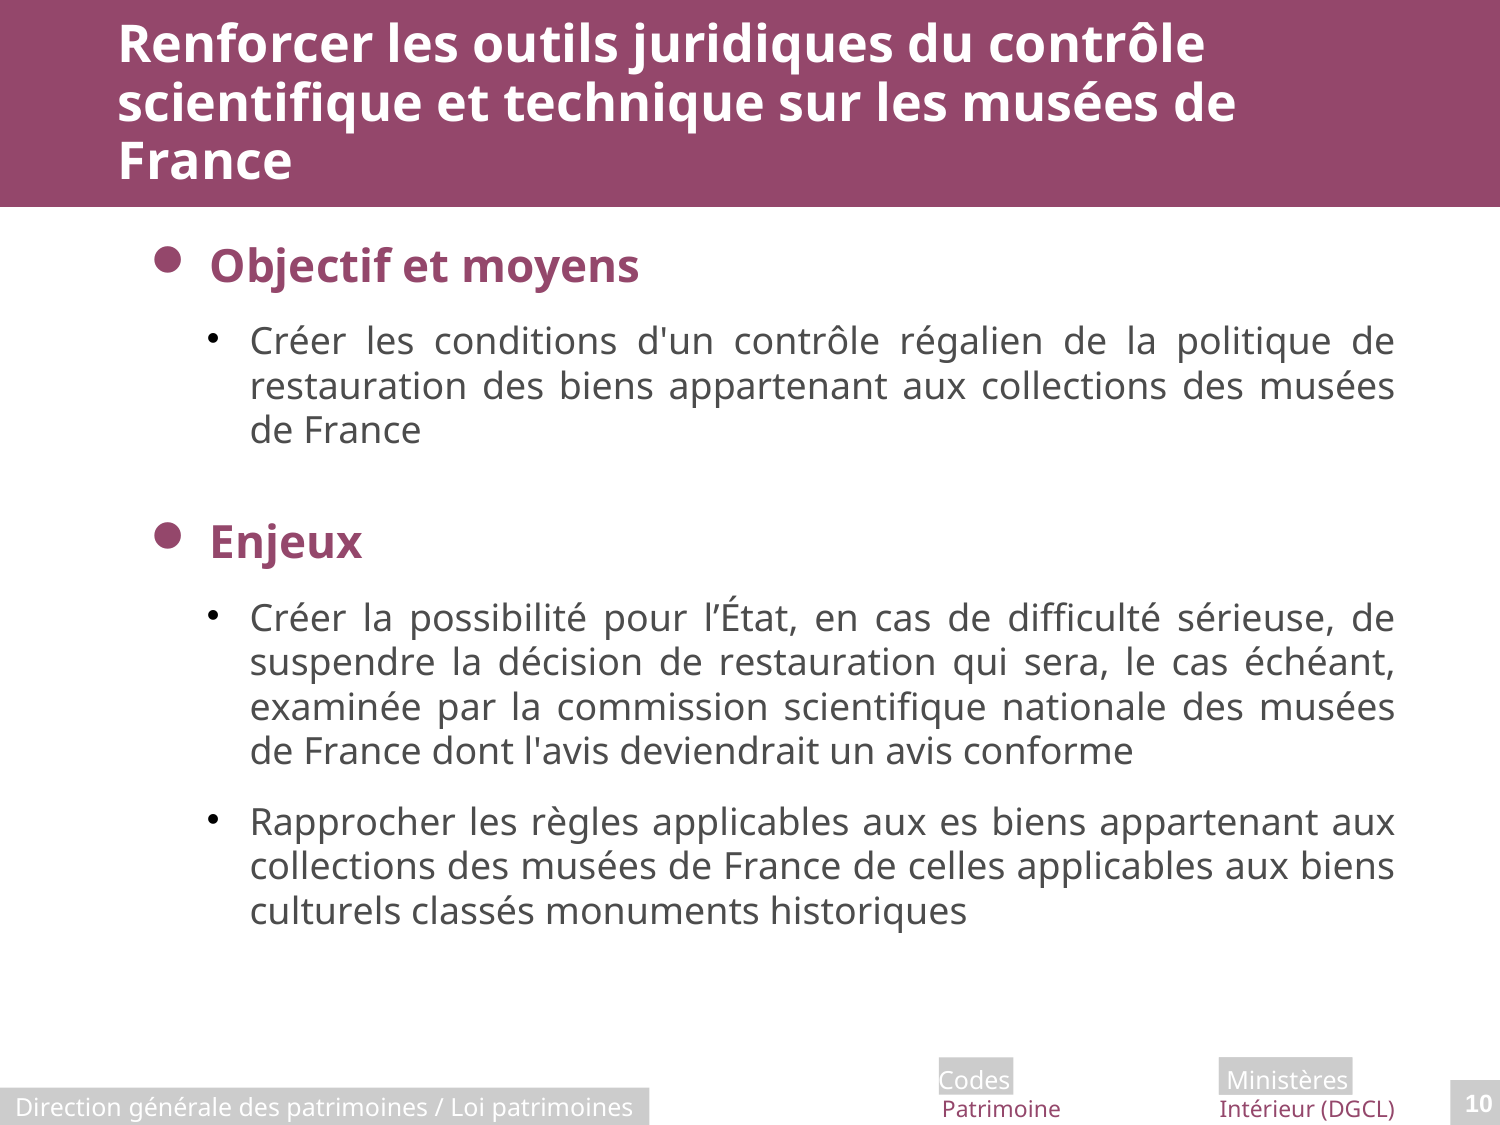

Renforcer les outils juridiques du contrôle scientifique et technique sur les musées de France
# Objectif et moyens
Créer les conditions d'un contrôle régalien de la politique de restauration des biens appartenant aux collections des musées de France
Enjeux
Créer la possibilité pour l’État, en cas de difficulté sérieuse, de suspendre la décision de restauration qui sera, le cas échéant, examinée par la commission scientifique nationale des musées de France dont l'avis deviendrait un avis conforme
Rapprocher les règles applicables aux es biens appartenant aux collections des musées de France de celles applicables aux biens culturels classés monuments historiques
Codes
Ministères
Ministères
Patrimoine
Intérieur (DGCL)